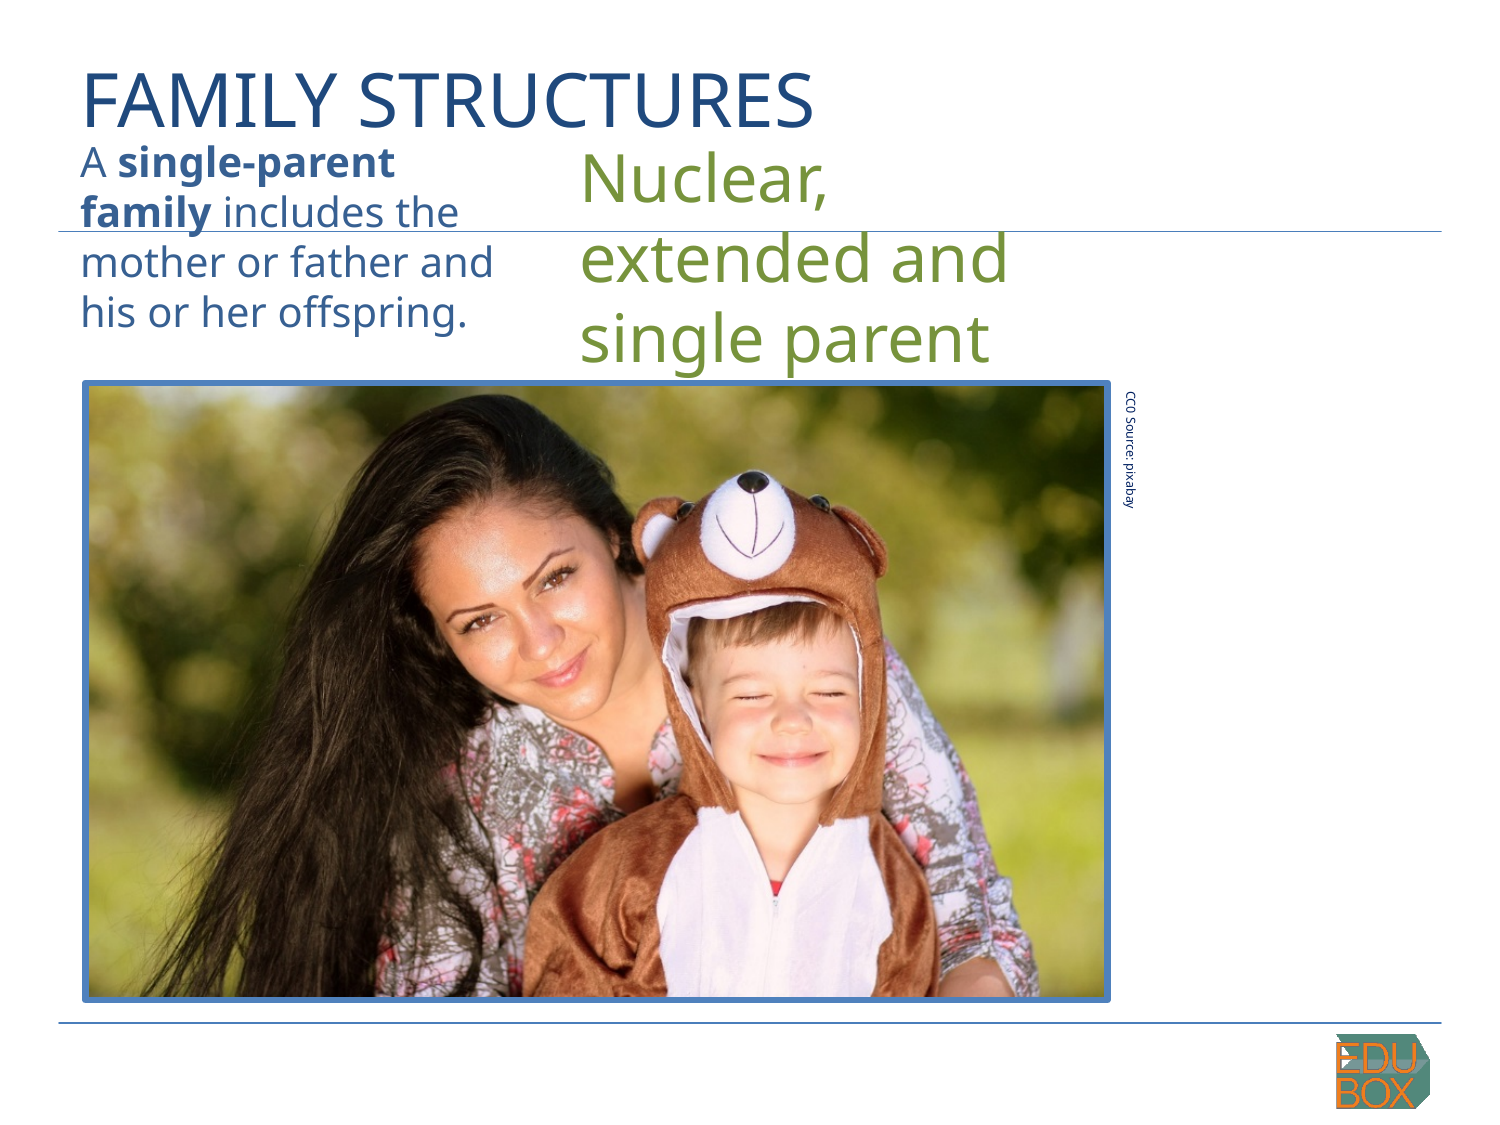

# FAMILY STRUCTURES
A single-parent family includes the mother or father and his or her offspring.
Nuclear, extended and single parent family
CC0 Source: pixabay